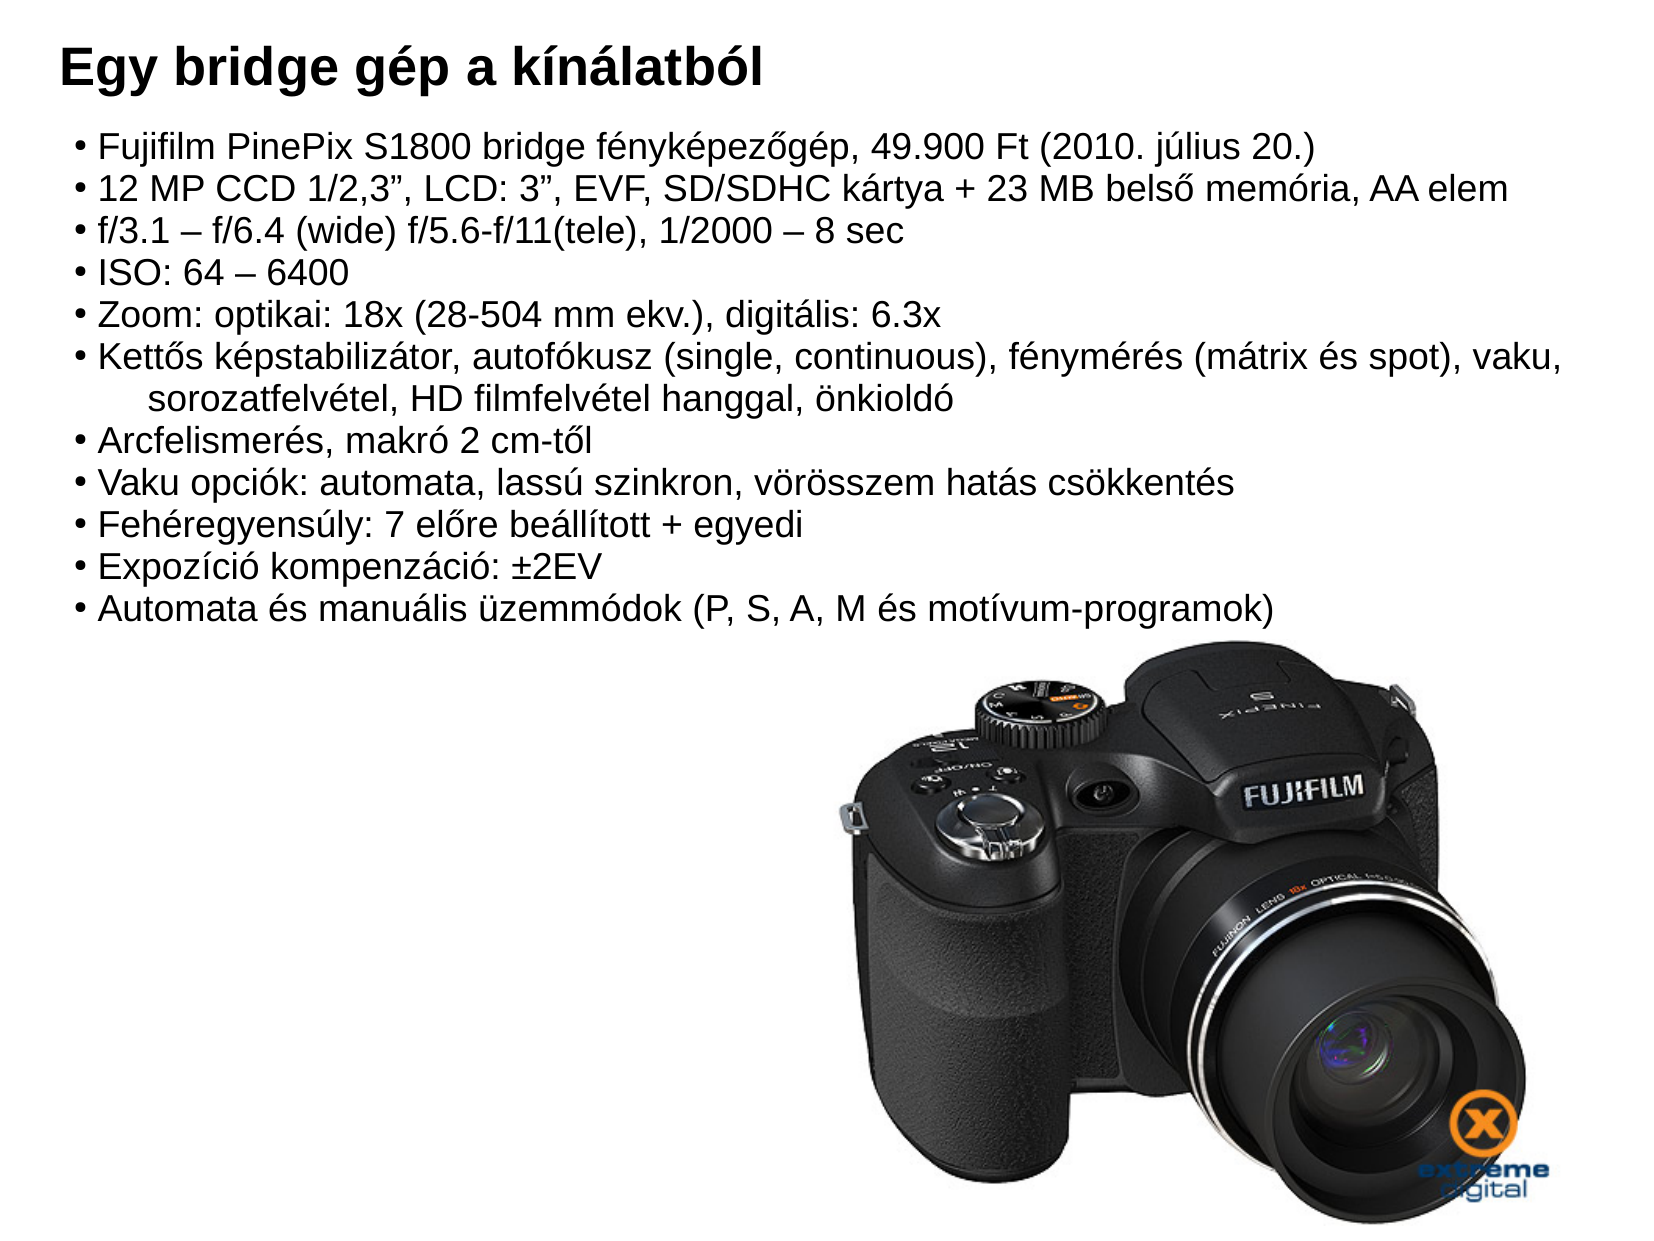

Egy bridge gép a kínálatból
 Fujifilm PinePix S1800 bridge fényképezőgép, 49.900 Ft (2010. július 20.)
 12 MP CCD 1/2,3”, LCD: 3”, EVF, SD/SDHC kártya + 23 MB belső memória, AA elem
 f/3.1 – f/6.4 (wide) f/5.6-f/11(tele), 1/2000 – 8 sec
 ISO: 64 – 6400
 Zoom: optikai: 18x (28-504 mm ekv.), digitális: 6.3x
 Kettős képstabilizátor, autofókusz (single, continuous), fénymérés (mátrix és spot), vaku,
	sorozatfelvétel, HD filmfelvétel hanggal, önkioldó
 Arcfelismerés, makró 2 cm-től
 Vaku opciók: automata, lassú szinkron, vörösszem hatás csökkentés
 Fehéregyensúly: 7 előre beállított + egyedi
 Expozíció kompenzáció: ±2EV
 Automata és manuális üzemmódok (P, S, A, M és motívum-programok)